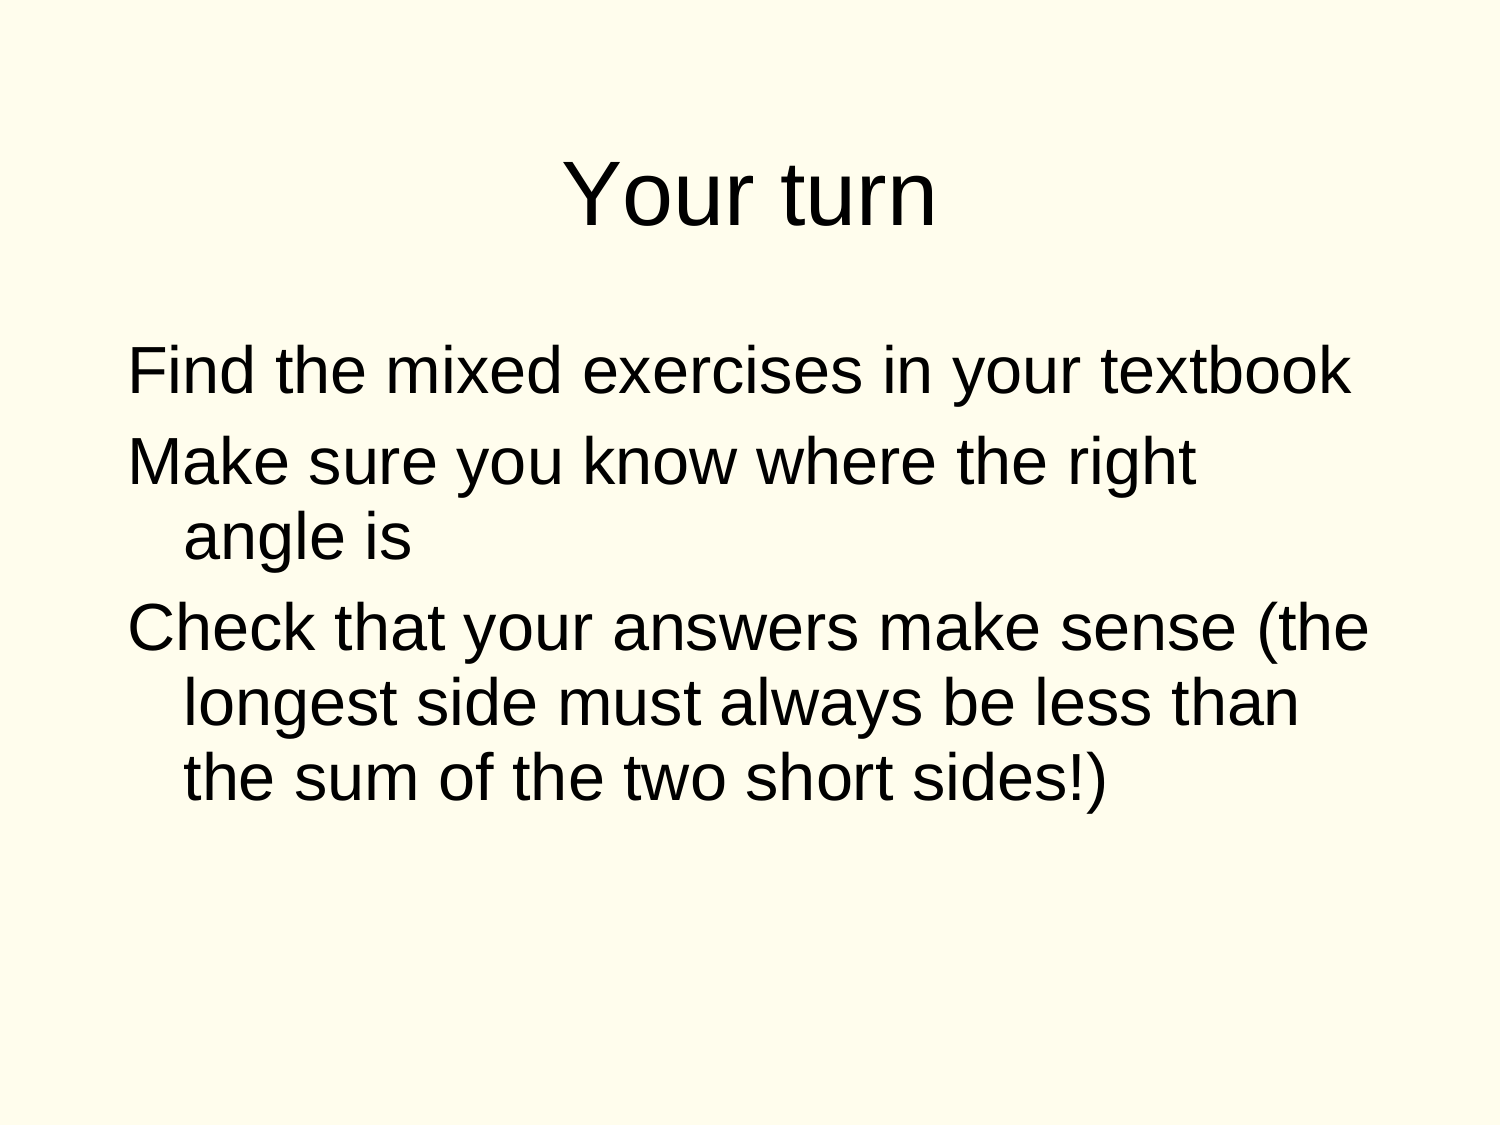

# Your turn
Find the mixed exercises in your textbook
Make sure you know where the right angle is
Check that your answers make sense (the longest side must always be less than the sum of the two short sides!)